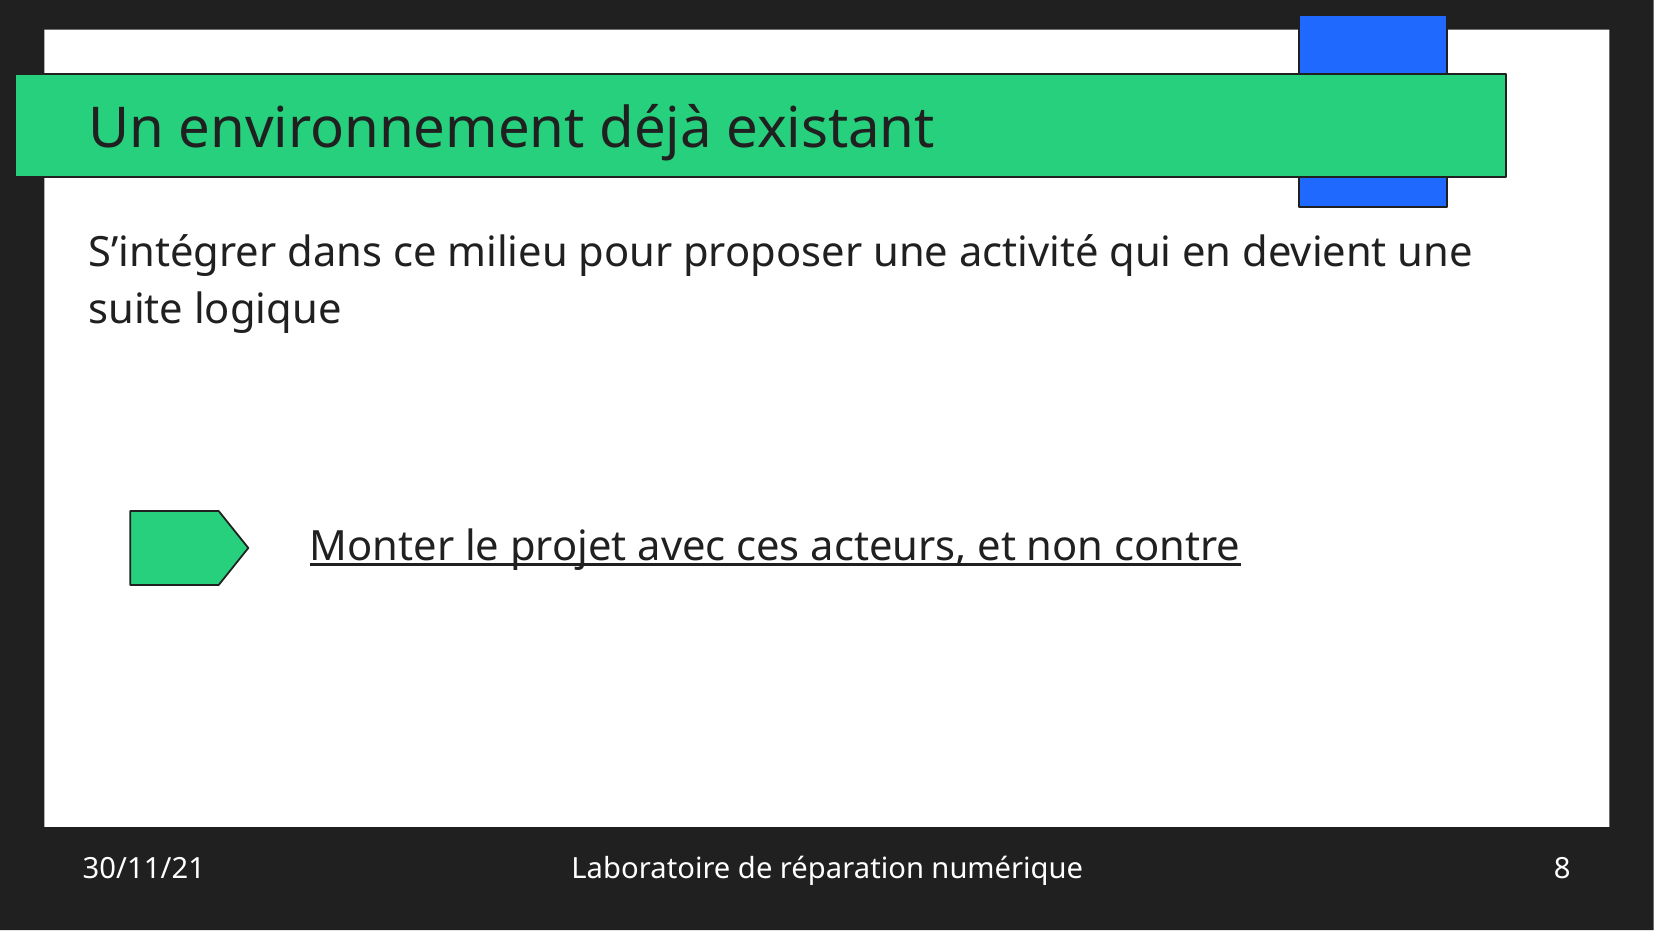

# Un environnement déjà existant
S’intégrer dans ce milieu pour proposer une activité qui en devient une suite logique
			Monter le projet avec ces acteurs, et non contre
30/11/21
Laboratoire de réparation numérique
8